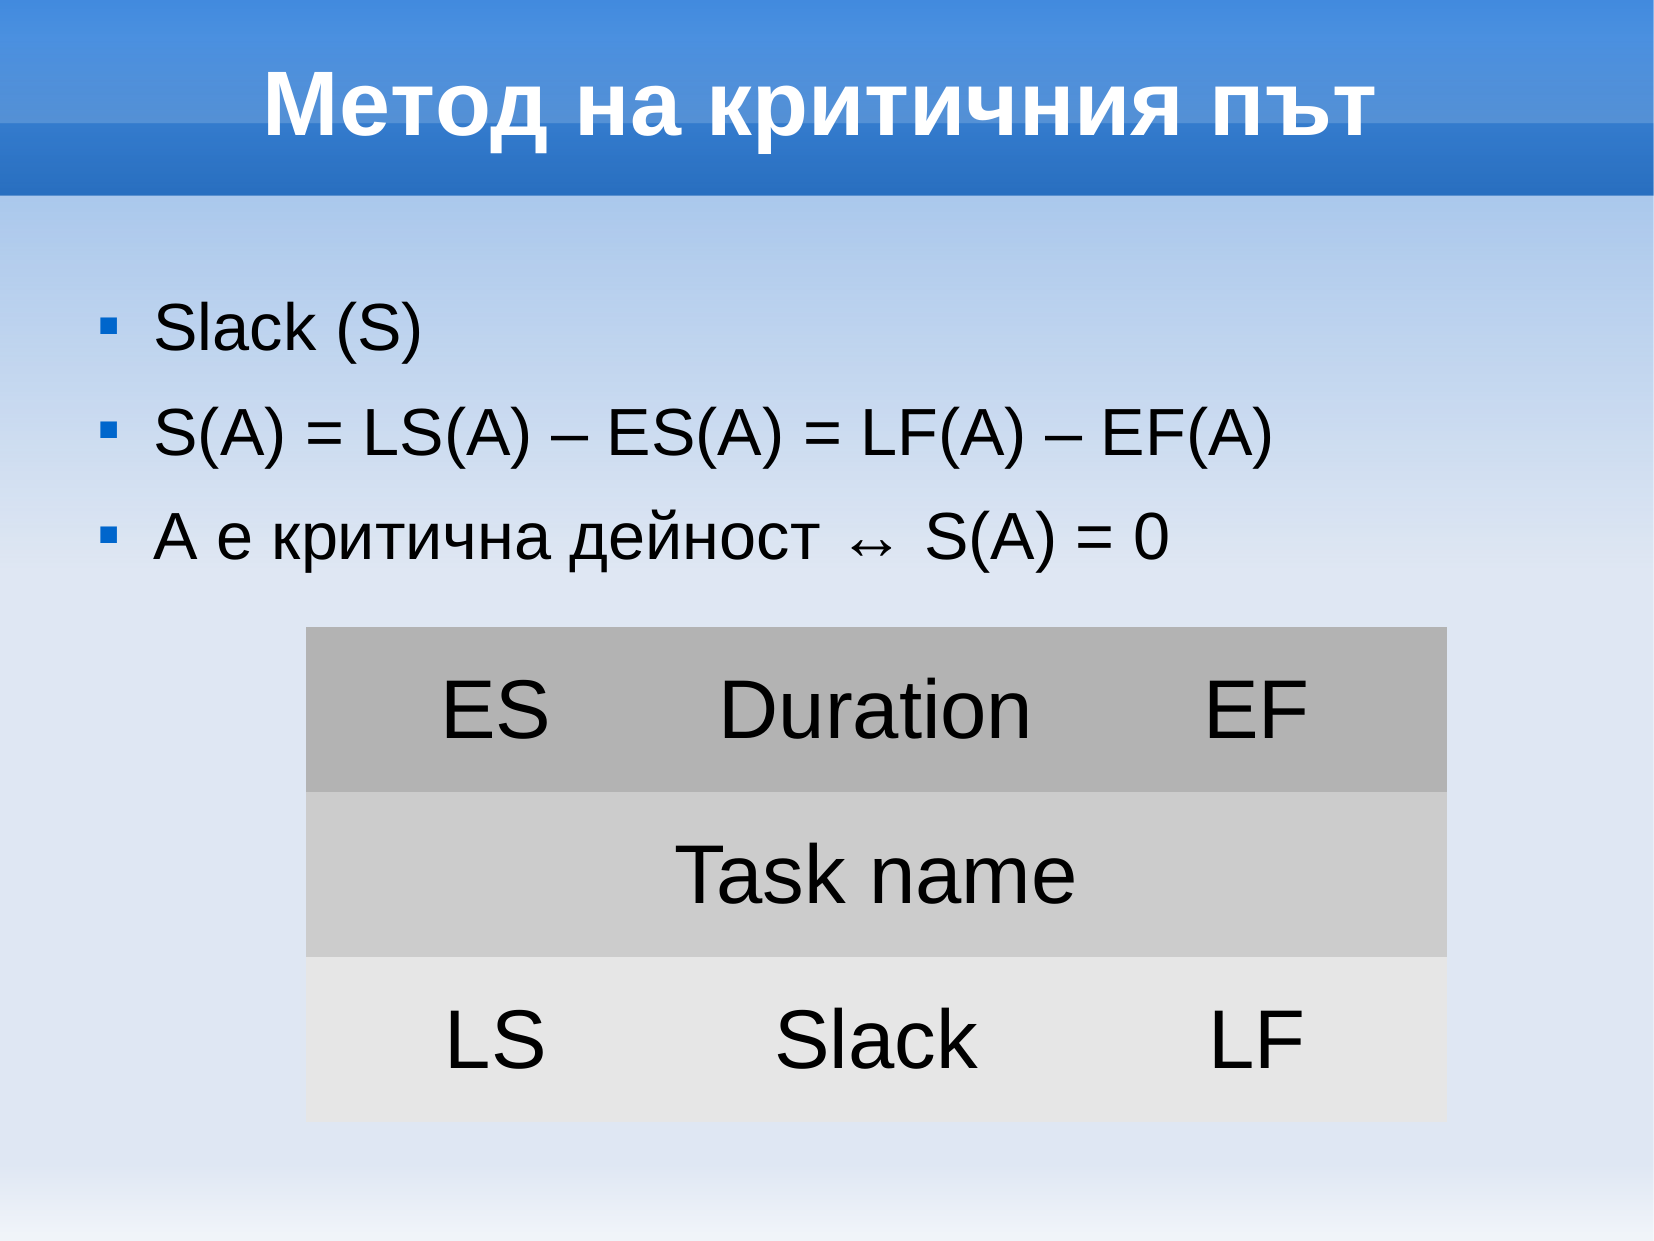

# Метод на критичния път
Slack (S)
S(A) = LS(A) – ES(A) = LF(A) – EF(A)
A e критична дейност ↔ S(A) = 0
| ES | Duration | EF |
| --- | --- | --- |
| Task name | | |
| LS | Slack | LF |